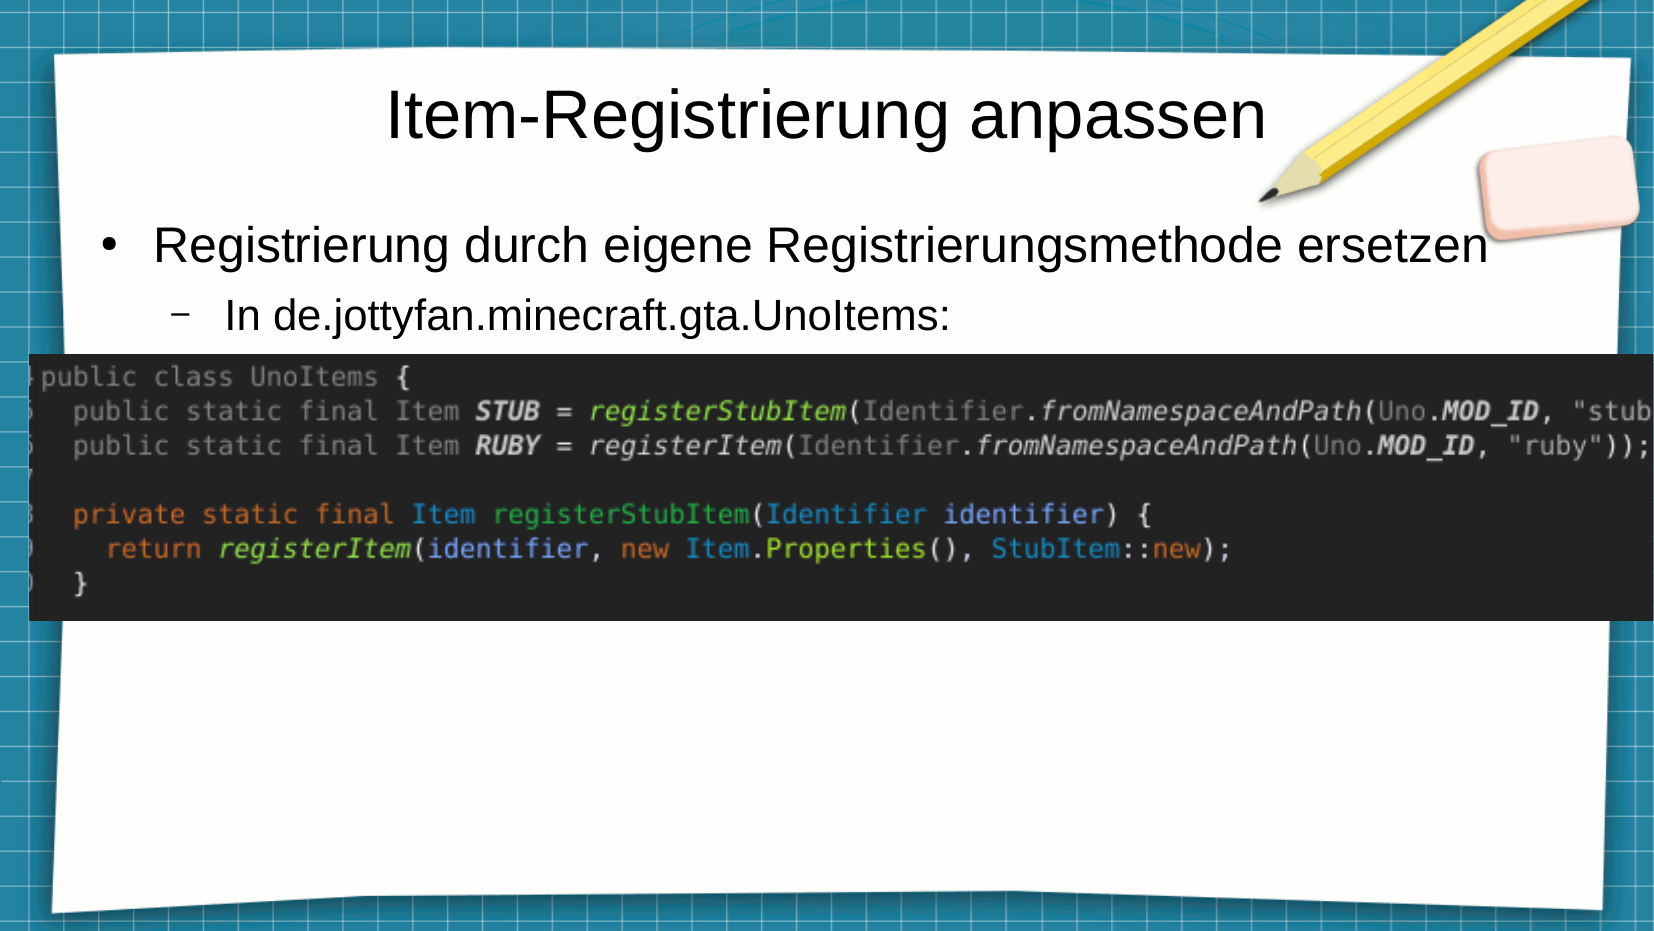

# Item-Registrierung anpassen
Registrierung durch eigene Registrierungsmethode ersetzen
In de.jottyfan.minecraft.gta.UnoItems: